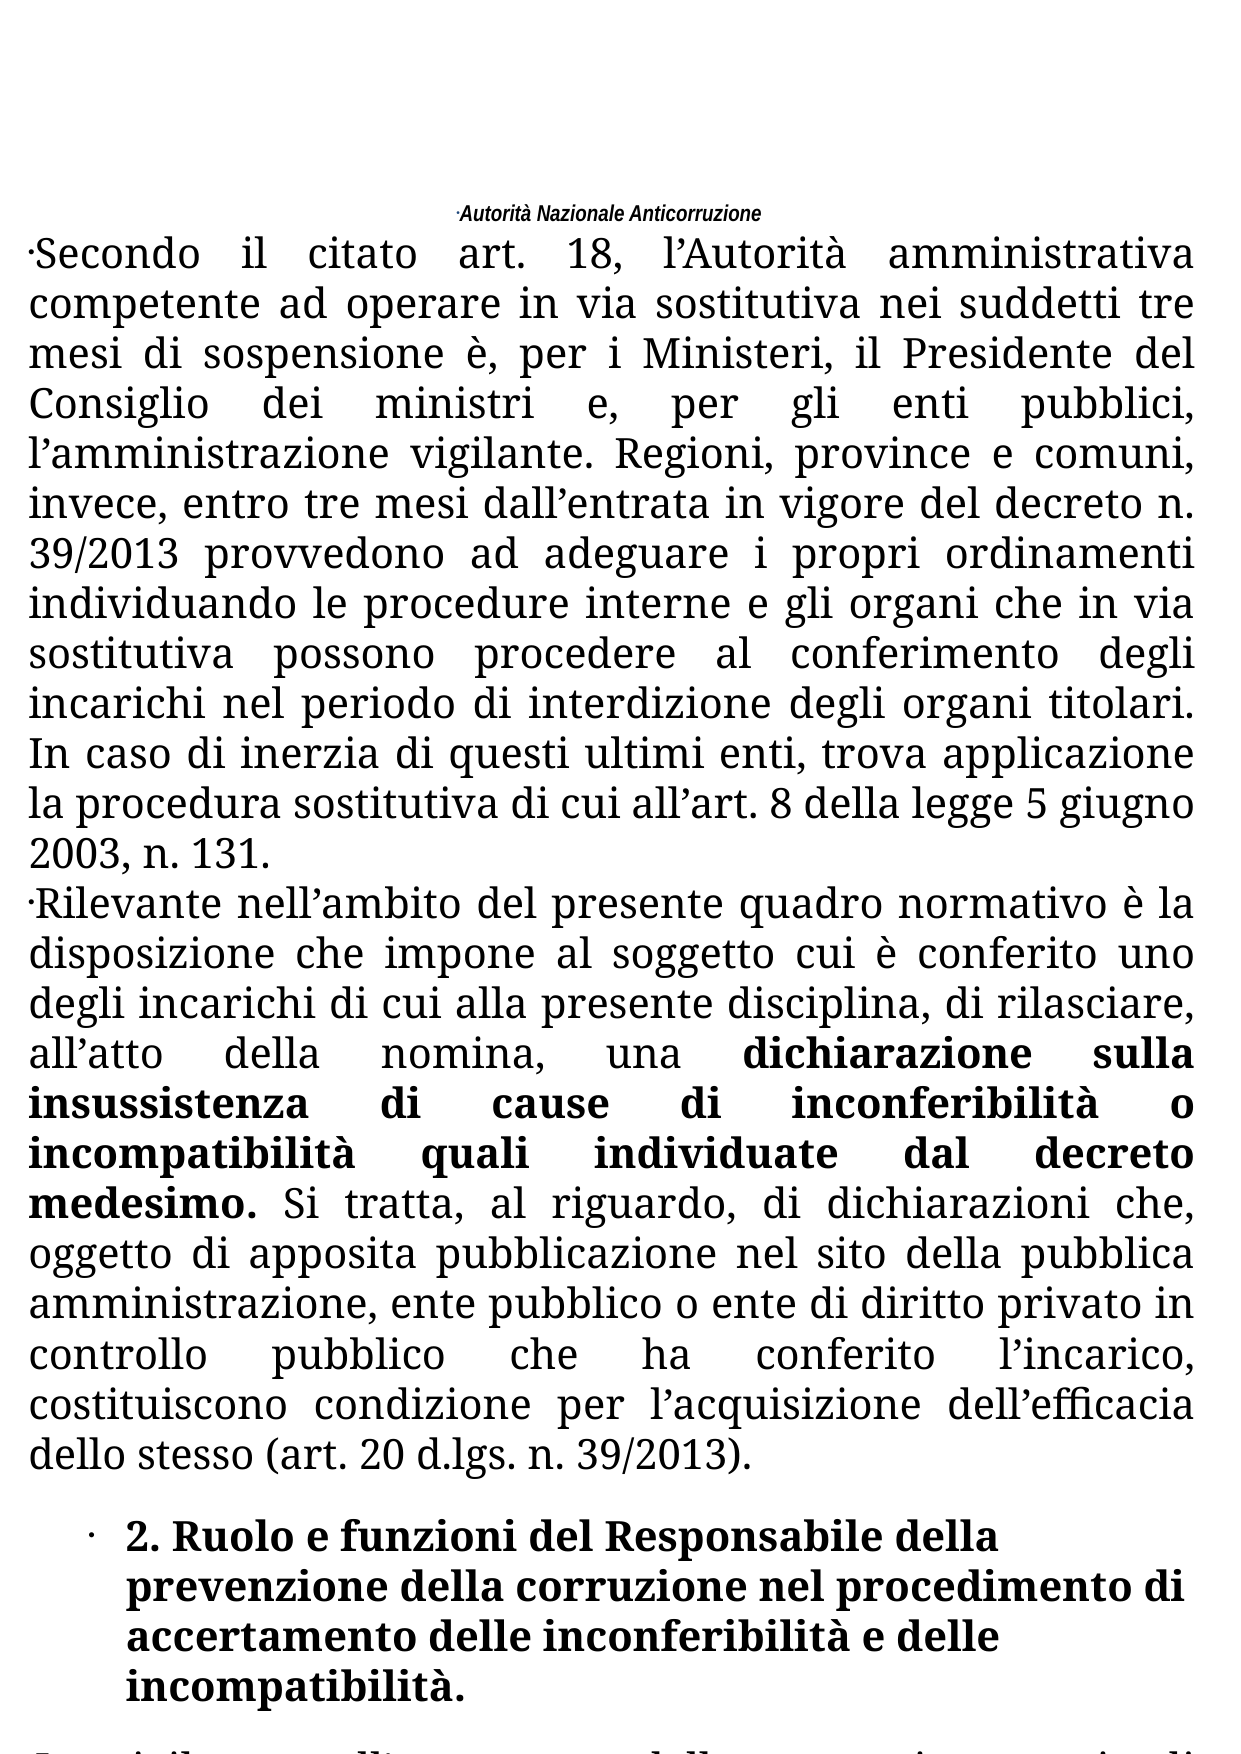

# Autorità Nazionale Anticorruzione
Secondo il citato art. 18, l’Autorità amministrativa competente ad operare in via sostitutiva nei suddetti tre mesi di sospensione è, per i Ministeri, il Presidente del Consiglio dei ministri e, per gli enti pubblici, l’amministrazione vigilante. Regioni, province e comuni, invece, entro tre mesi dall’entrata in vigore del decreto n. 39/2013 provvedono ad adeguare i propri ordinamenti individuando le procedure interne e gli organi che in via sostitutiva possono procedere al conferimento degli incarichi nel periodo di interdizione degli organi titolari. In caso di inerzia di questi ultimi enti, trova applicazione la procedura sostitutiva di cui all’art. 8 della legge 5 giugno 2003, n. 131.
Rilevante nell’ambito del presente quadro normativo è la disposizione che impone al soggetto cui è conferito uno degli incarichi di cui alla presente disciplina, di rilasciare, all’atto della nomina, una dichiarazione sulla insussistenza di cause di inconferibilità o incompatibilità quali individuate dal decreto medesimo. Si tratta, al riguardo, di dichiarazioni che, oggetto di apposita pubblicazione nel sito della pubblica amministrazione, ente pubblico o ente di diritto privato in controllo pubblico che ha conferito l’incarico, costituiscono condizione per l’acquisizione dell’efficacia dello stesso (art. 20 d.lgs. n. 39/2013).
2. Ruolo e funzioni del Responsabile della prevenzione della corruzione nel procedimento di accertamento delle inconferibilità e delle incompatibilità.
La vigilanza sull’osservanza delle norme in materia di inconferibilità e incompatibilità è demandata al responsabile della prevenzione della corruzione e alla Autorità nazionale anticorruzione. Può parlarsi, pertanto, di una vigilanza interna, che è quella affidata al RPC di ciascuna amministrazione pubblica, ente pubblico e ente di diritto privato in controllo pubblico, e di una vigilanza esterna, condotta, invece, dall’Autorità nazionale anticorruzione.